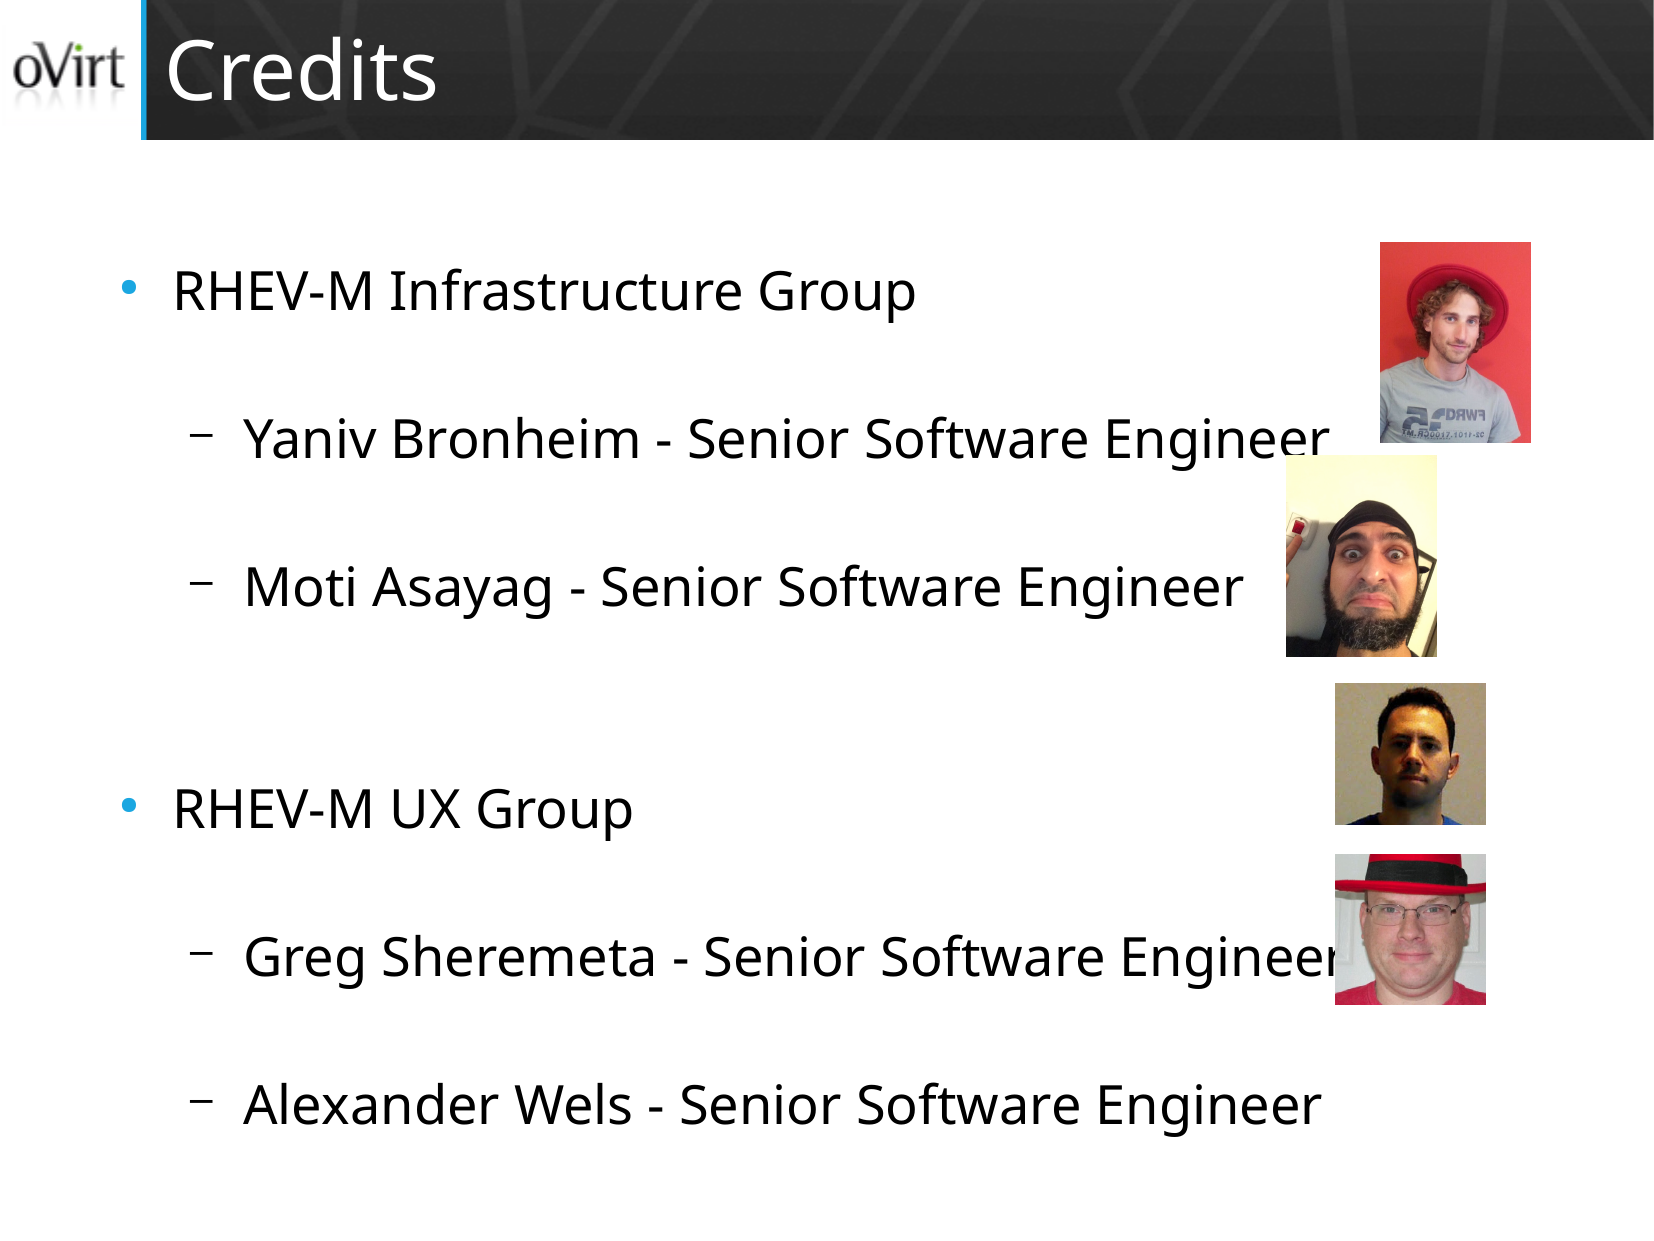

# Credits
RHEV-M Infrastructure Group
Yaniv Bronheim - Senior Software Engineer
Moti Asayag - Senior Software Engineer
RHEV-M UX Group
Greg Sheremeta - Senior Software Engineer
Alexander Wels - Senior Software Engineer